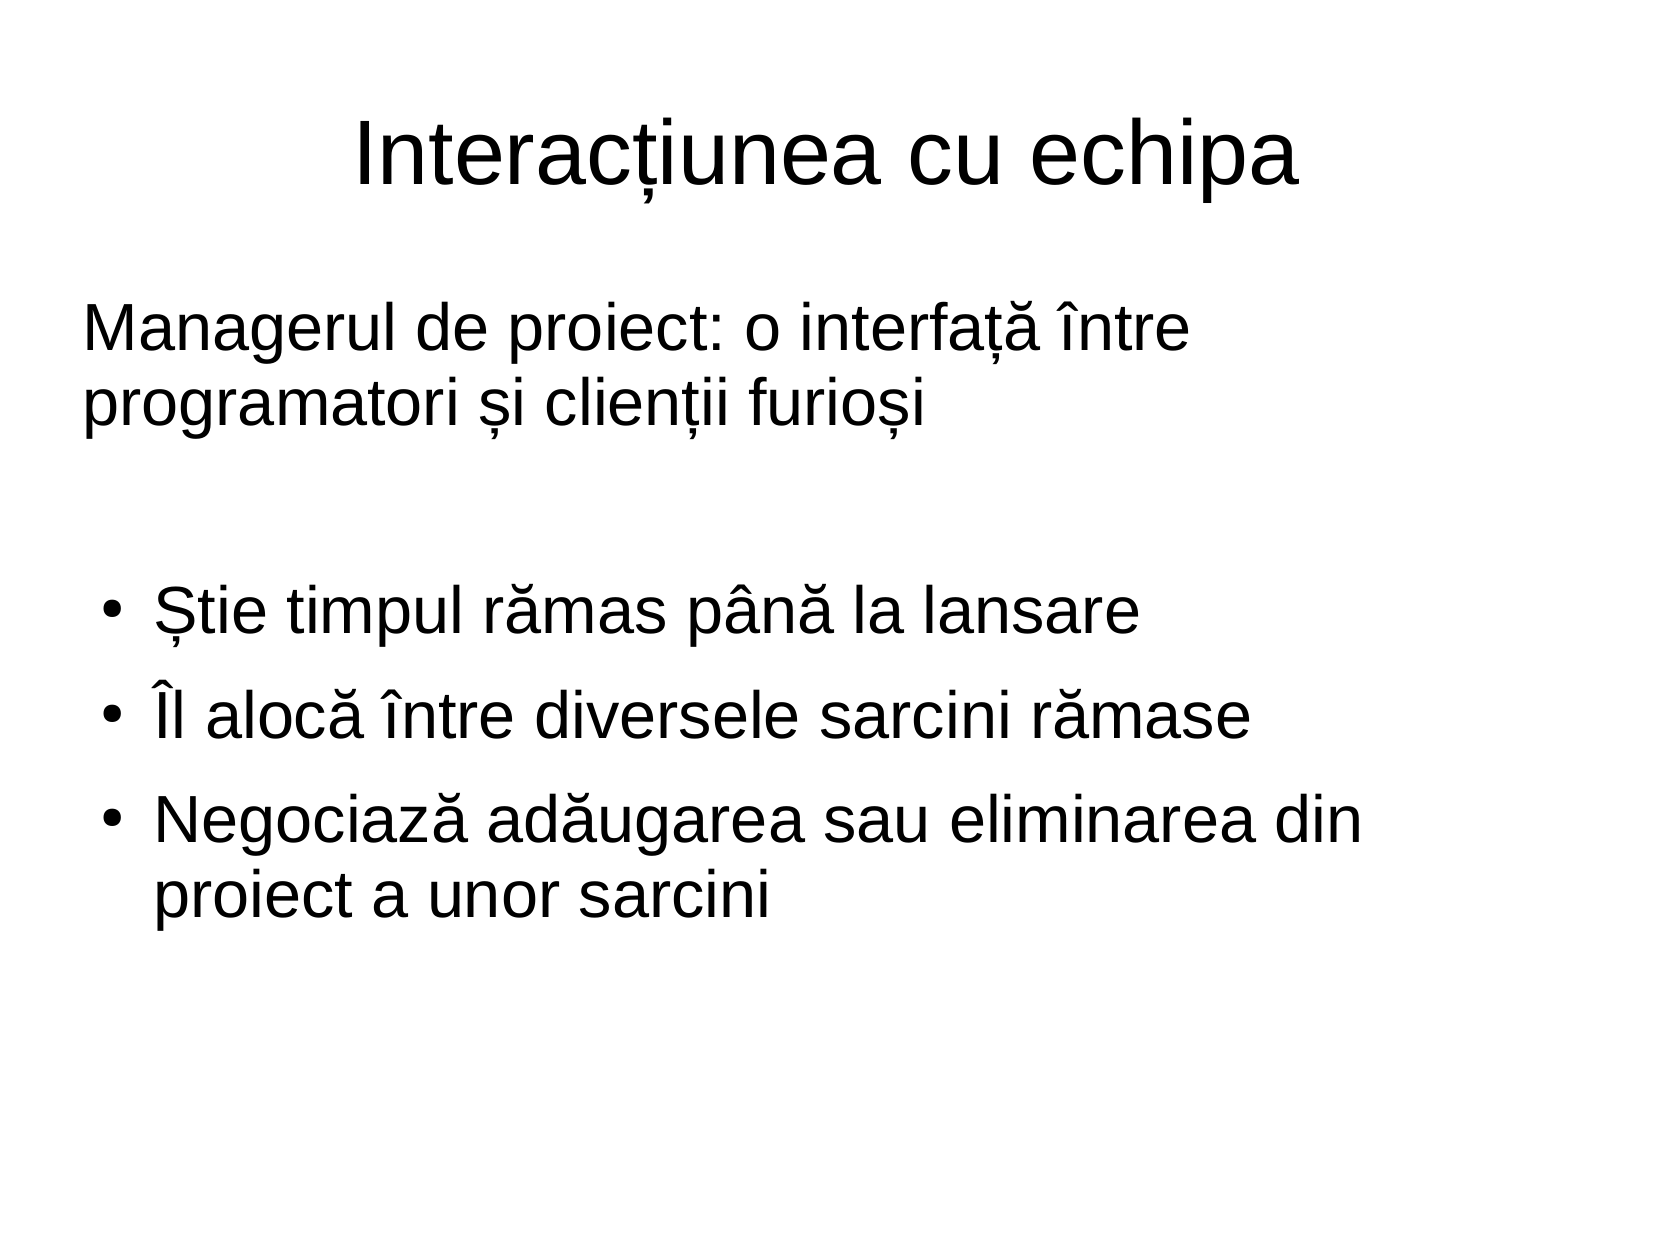

# Interacțiunea cu echipa
Managerul de proiect: o interfață între programatori și clienții furioși
Știe timpul rămas până la lansare
Îl alocă între diversele sarcini rămase
Negociază adăugarea sau eliminarea din proiect a unor sarcini